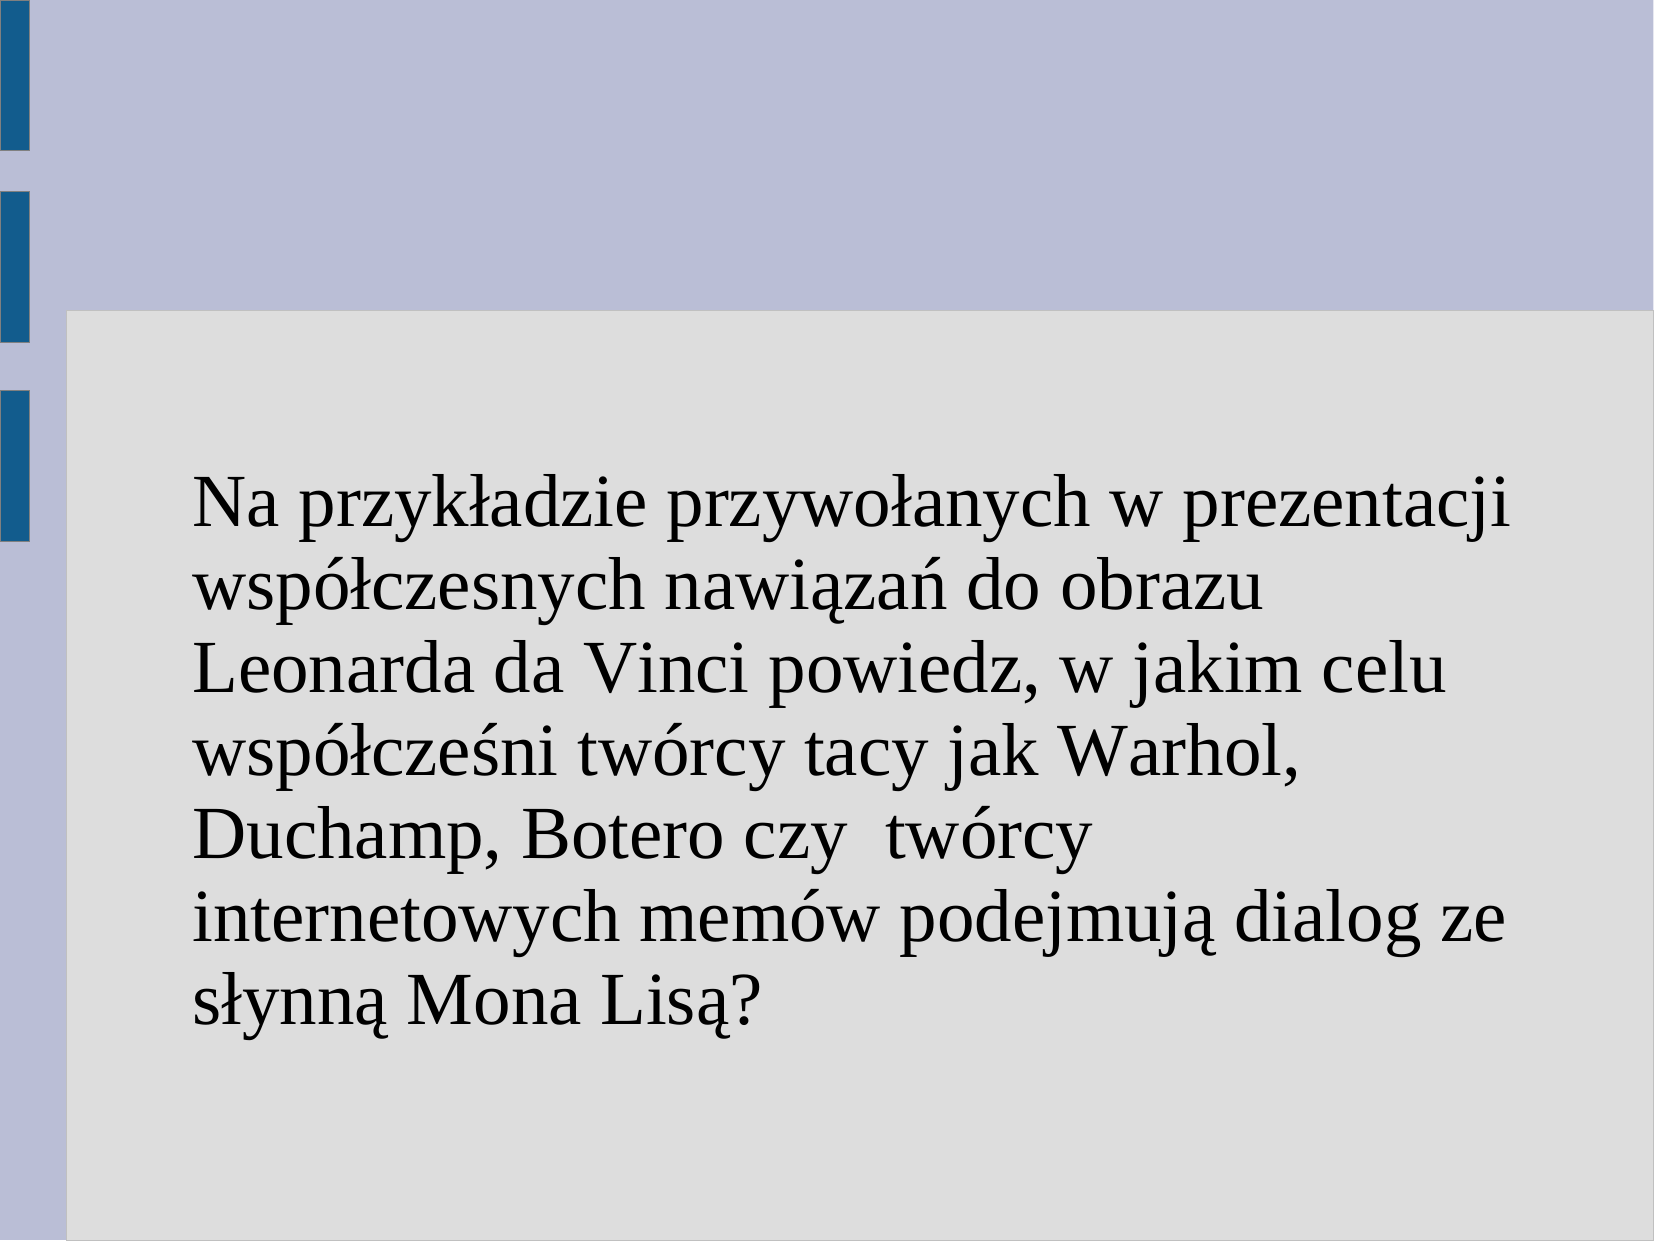

#
Na przykładzie przywołanych w prezentacji współczesnych nawiązań do obrazu Leonarda da Vinci powiedz, w jakim celu współcześni twórcy tacy jak Warhol, Duchamp, Botero czy twórcy internetowych memów podejmują dialog ze słynną Mona Lisą?